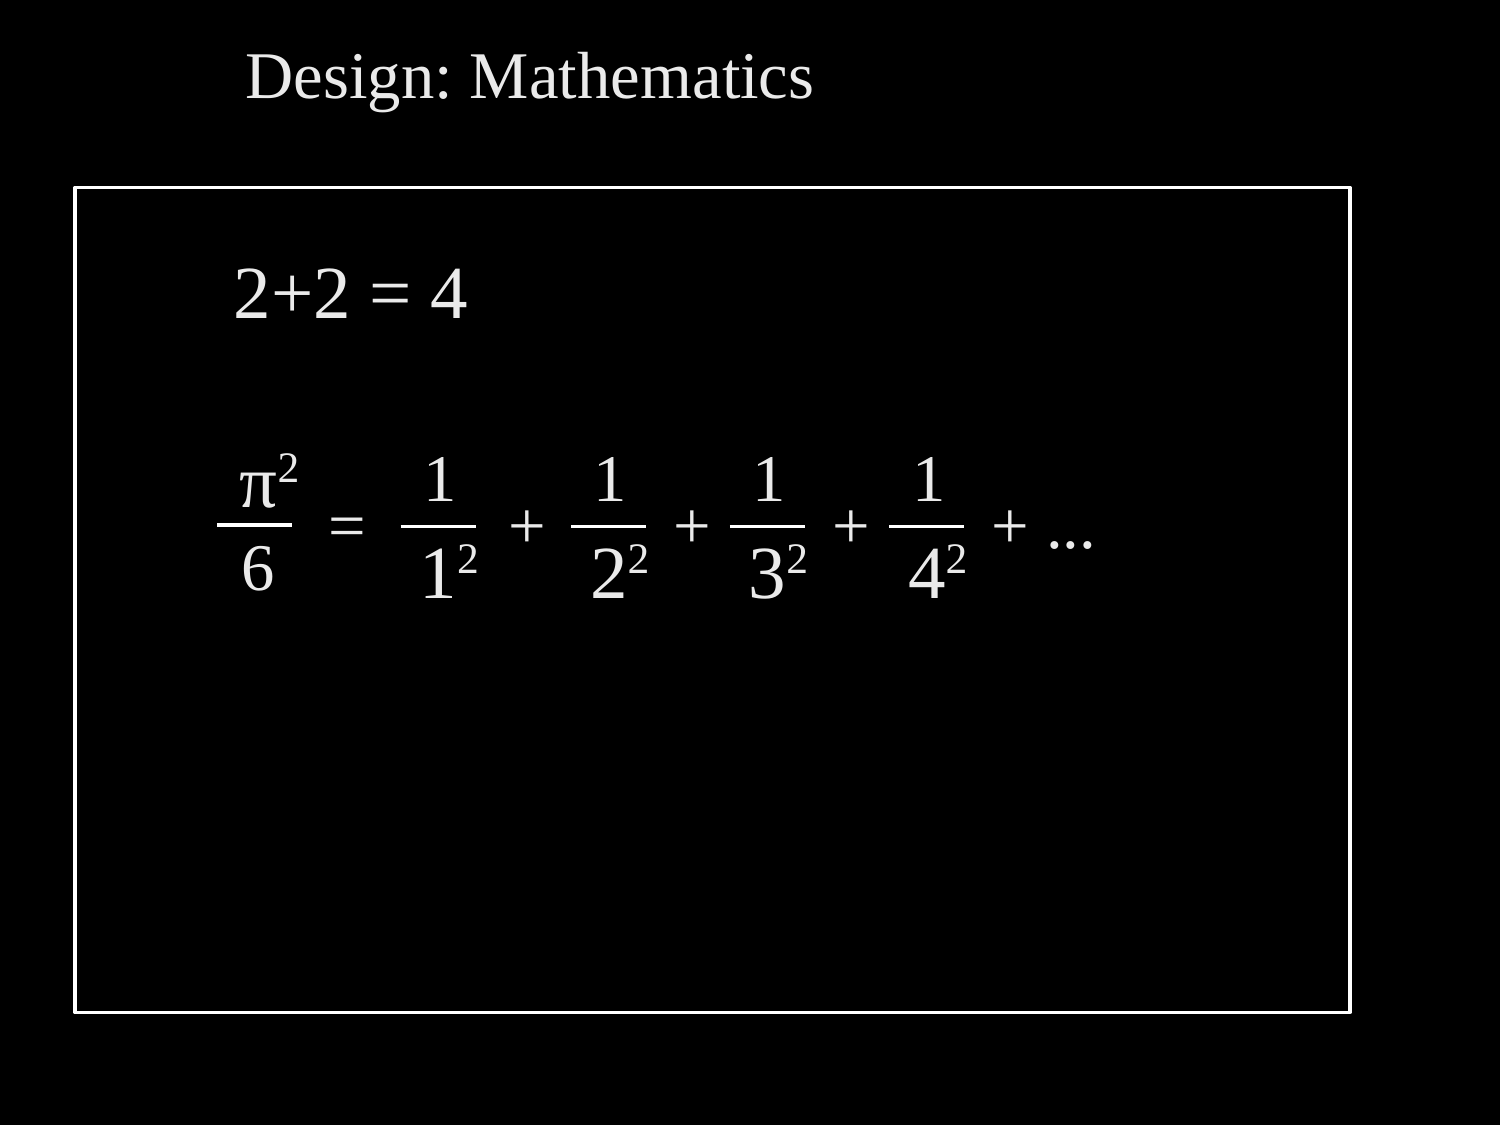

Design: Mathematics
2+2 = 4
π2
1
1
1
1
=
+
+
+
+ ...
6
12
22
32
42